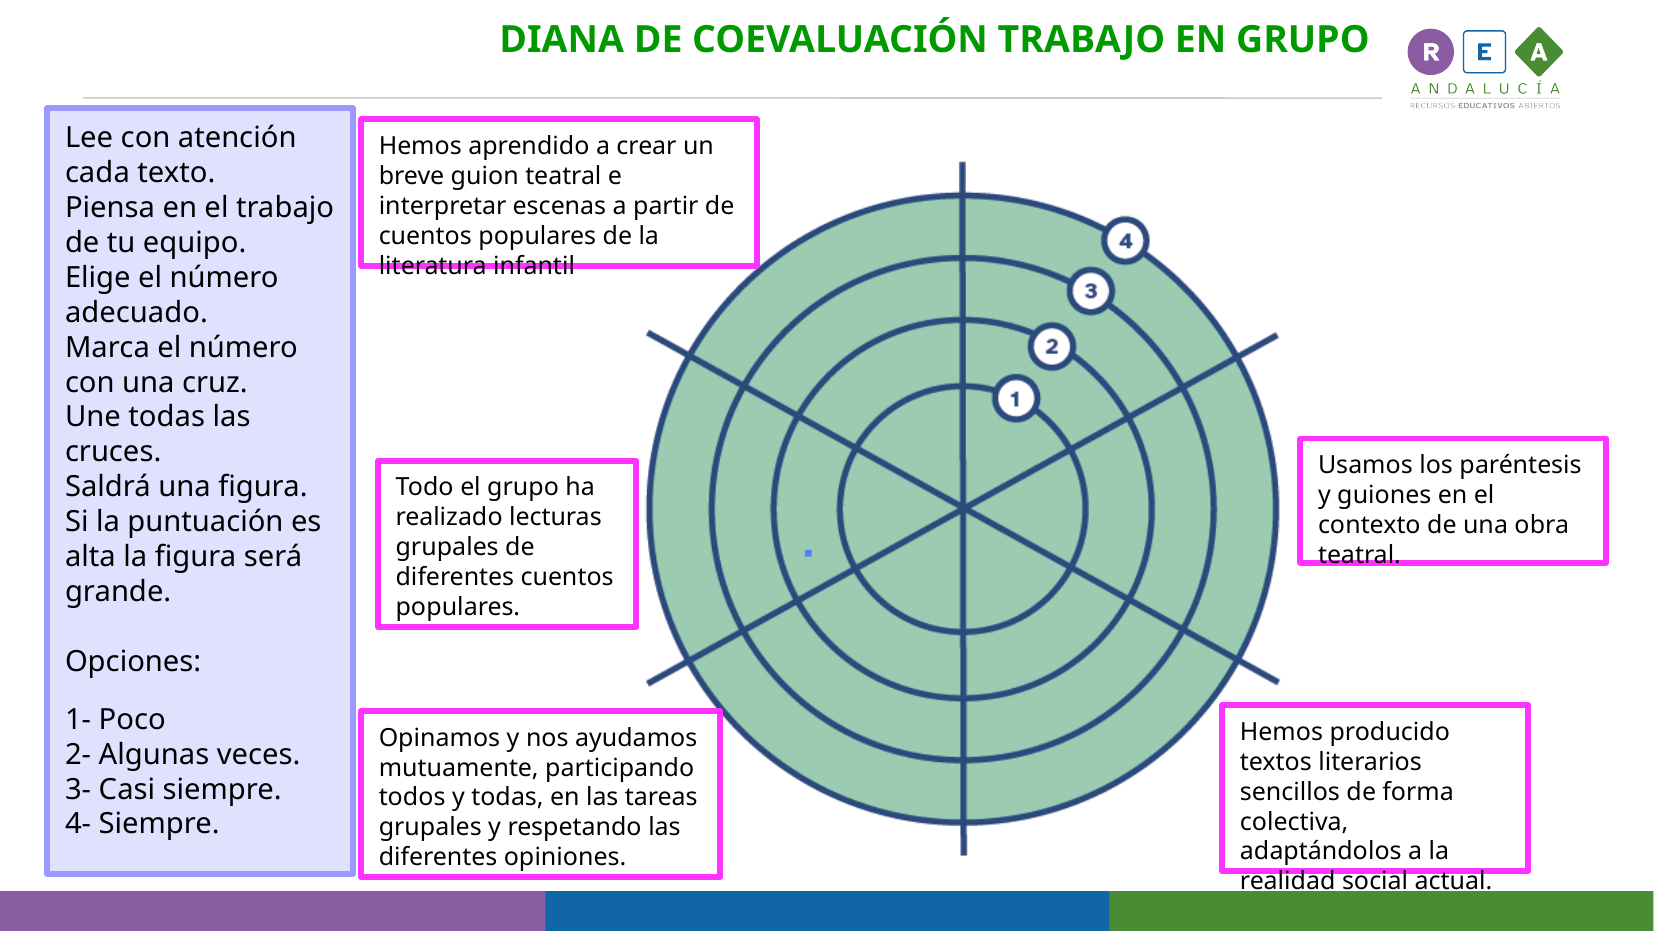

DIANA DE COEVALUACIÓN TRABAJO EN GRUPO
Lee con atención cada texto.
Piensa en el trabajo de tu equipo.
Elige el número adecuado.
Marca el número con una cruz.
Une todas las cruces.
Saldrá una figura.
Si la puntuación es alta la figura será grande.
Opciones:
1- Poco
2- Algunas veces.
3- Casi siempre.
4- Siempre.
Hemos aprendido a crear un breve guion teatral e interpretar escenas a partir de cuentos populares de la literatura infantil
Usamos los paréntesis y guiones en el contexto de una obra teatral.
Todo el grupo ha realizado lecturas grupales de diferentes cuentos populares.
Hemos producido textos literarios sencillos de forma colectiva, adaptándolos a la realidad social actual.
Opinamos y nos ayudamos mutuamente, participando todos y todas, en las tareas grupales y respetando las diferentes opiniones.